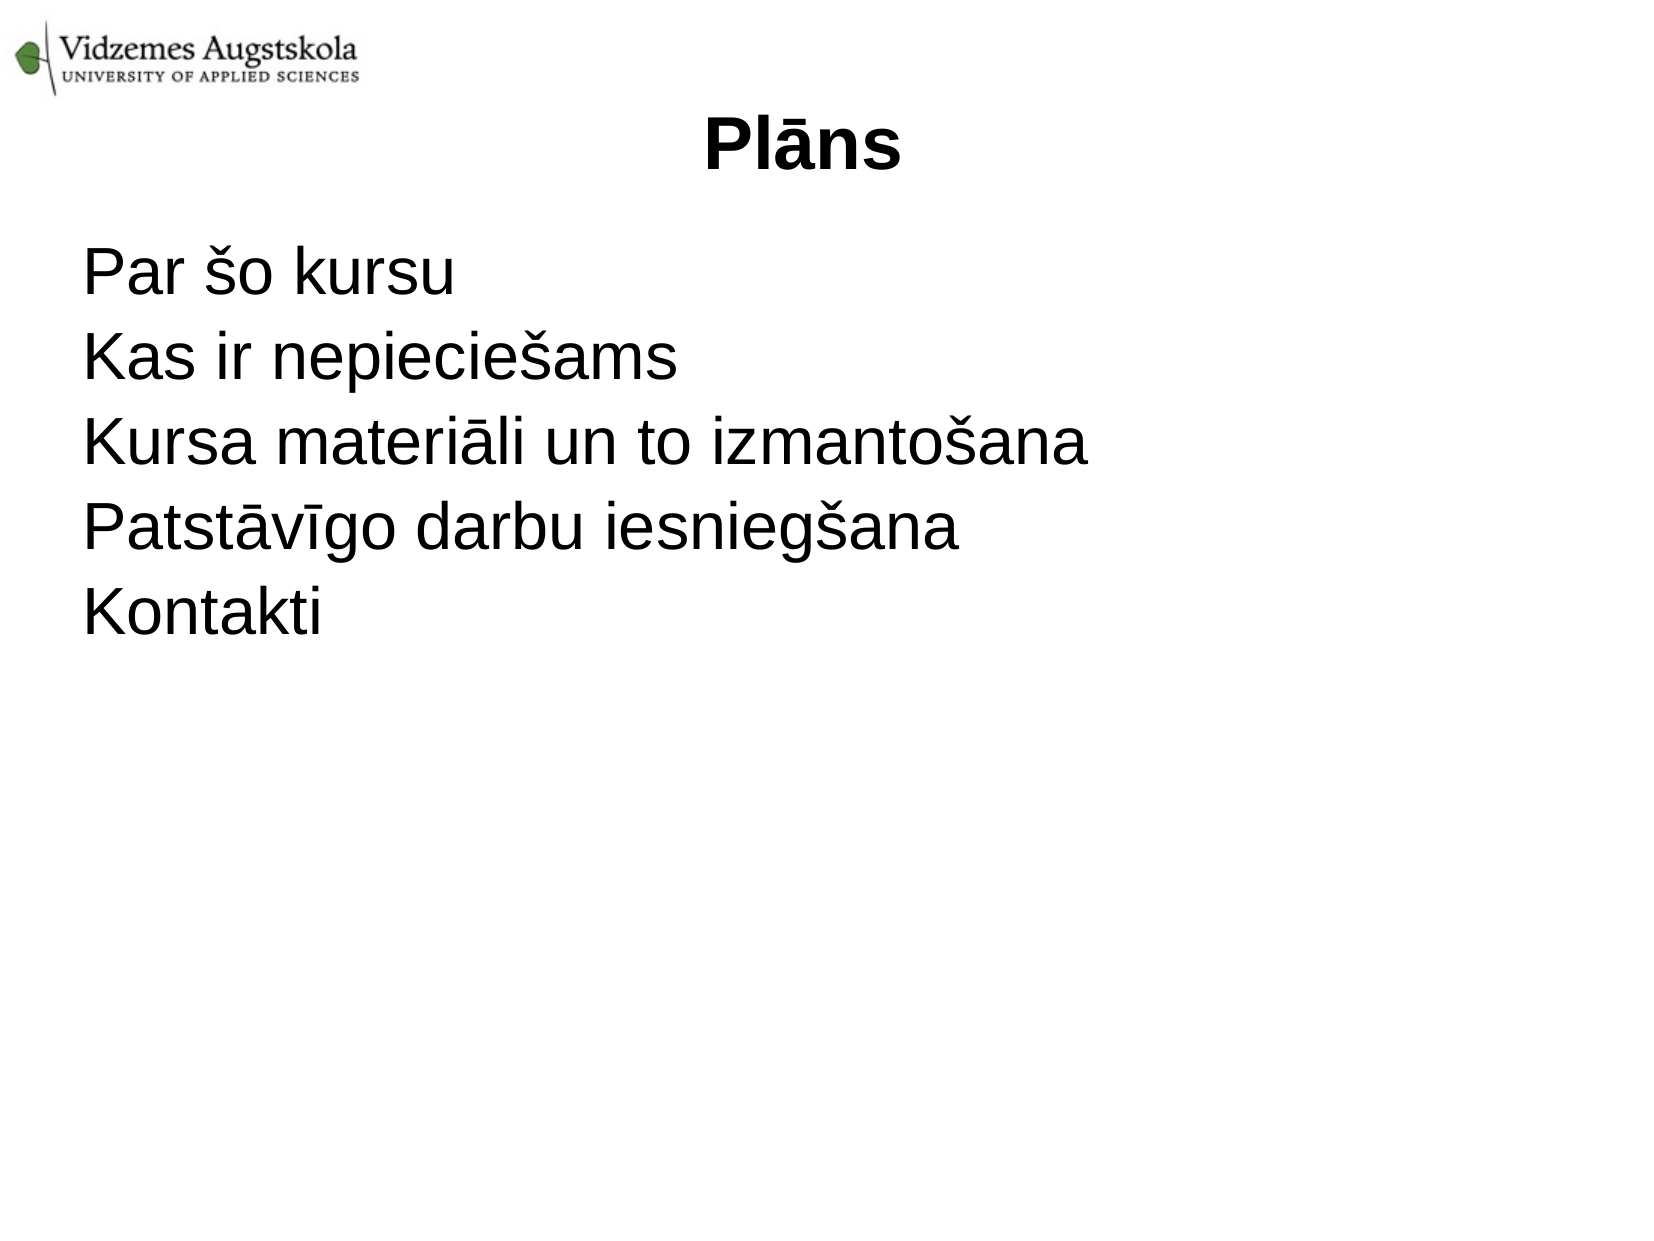

# Plāns
Par šo kursu
Kas ir nepieciešams
Kursa materiāli un to izmantošana
Patstāvīgo darbu iesniegšana
Kontakti